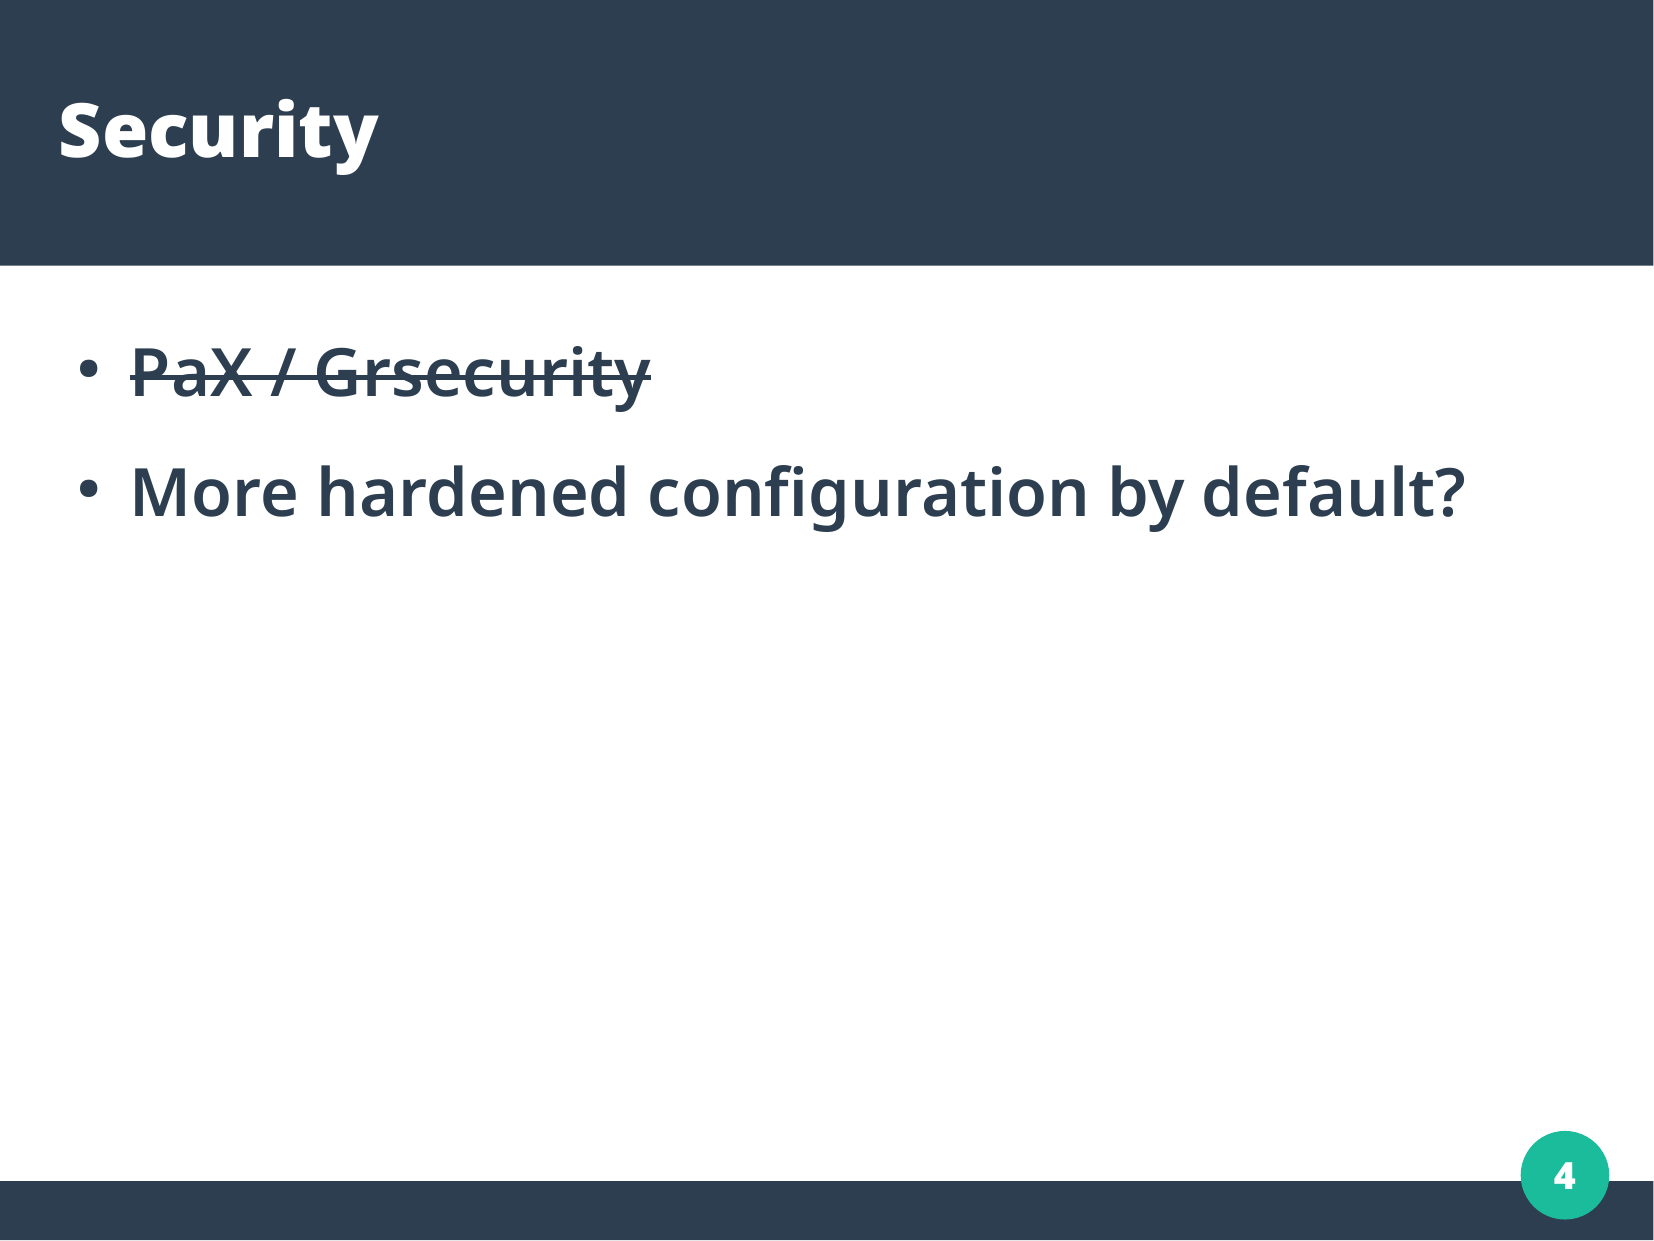

# Security
PaX / Grsecurity
More hardened configuration by default?
4